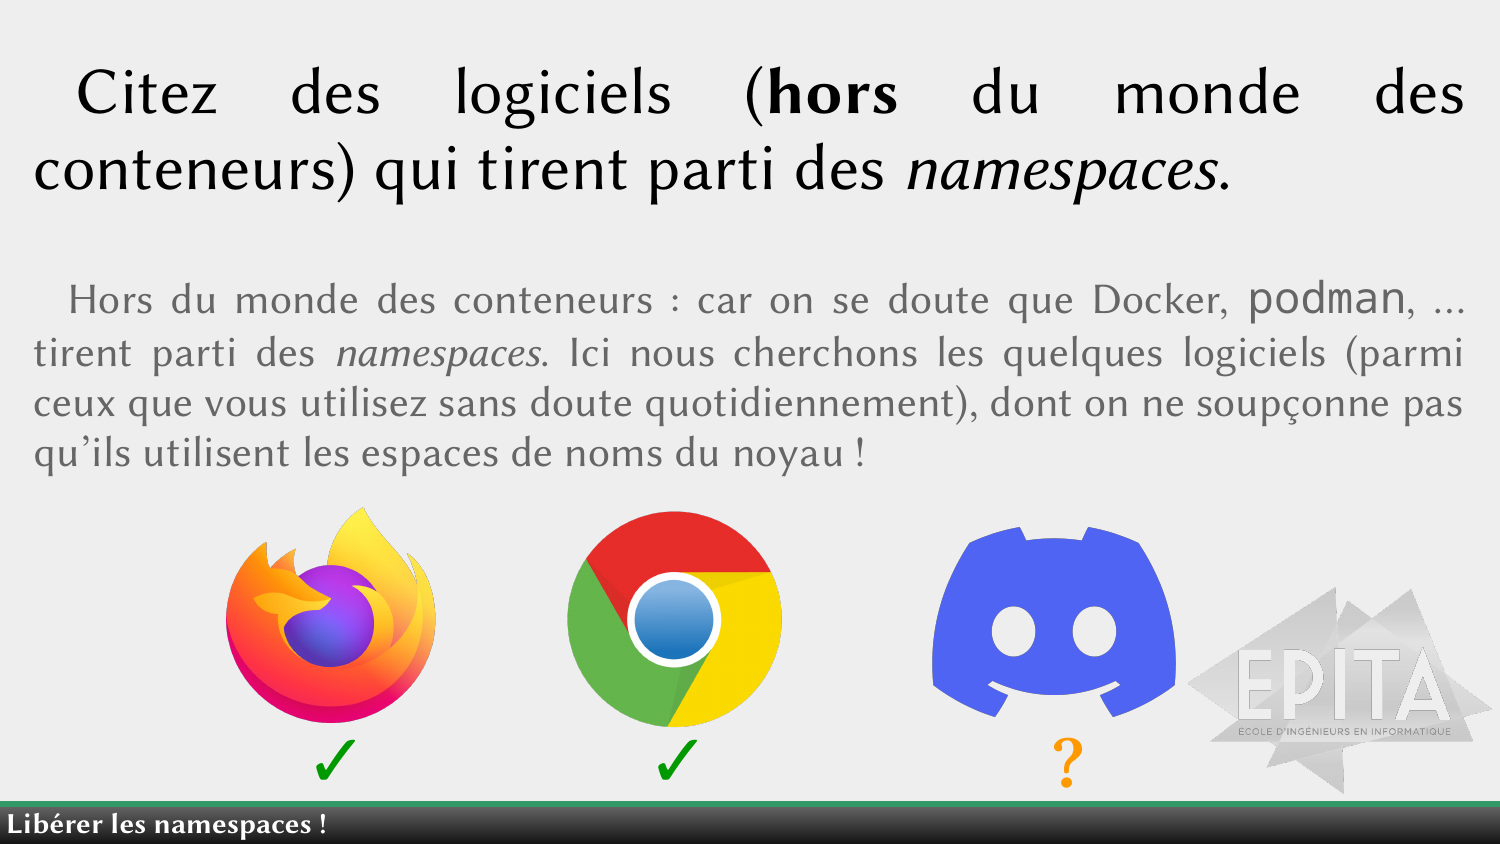

Citez des logiciels (hors du monde des conteneurs) qui tirent parti des namespaces.
Hors du monde des conteneurs : car on se doute que Docker, podman, … tirent parti des namespaces. Ici nous cherchons les quelques logiciels (parmi ceux que vous utilisez sans doute quotidiennement), dont on ne soupçonne pas qu’ils utilisent les espaces de noms du noyau !
✓
✓
?
# Libérer les namespaces !